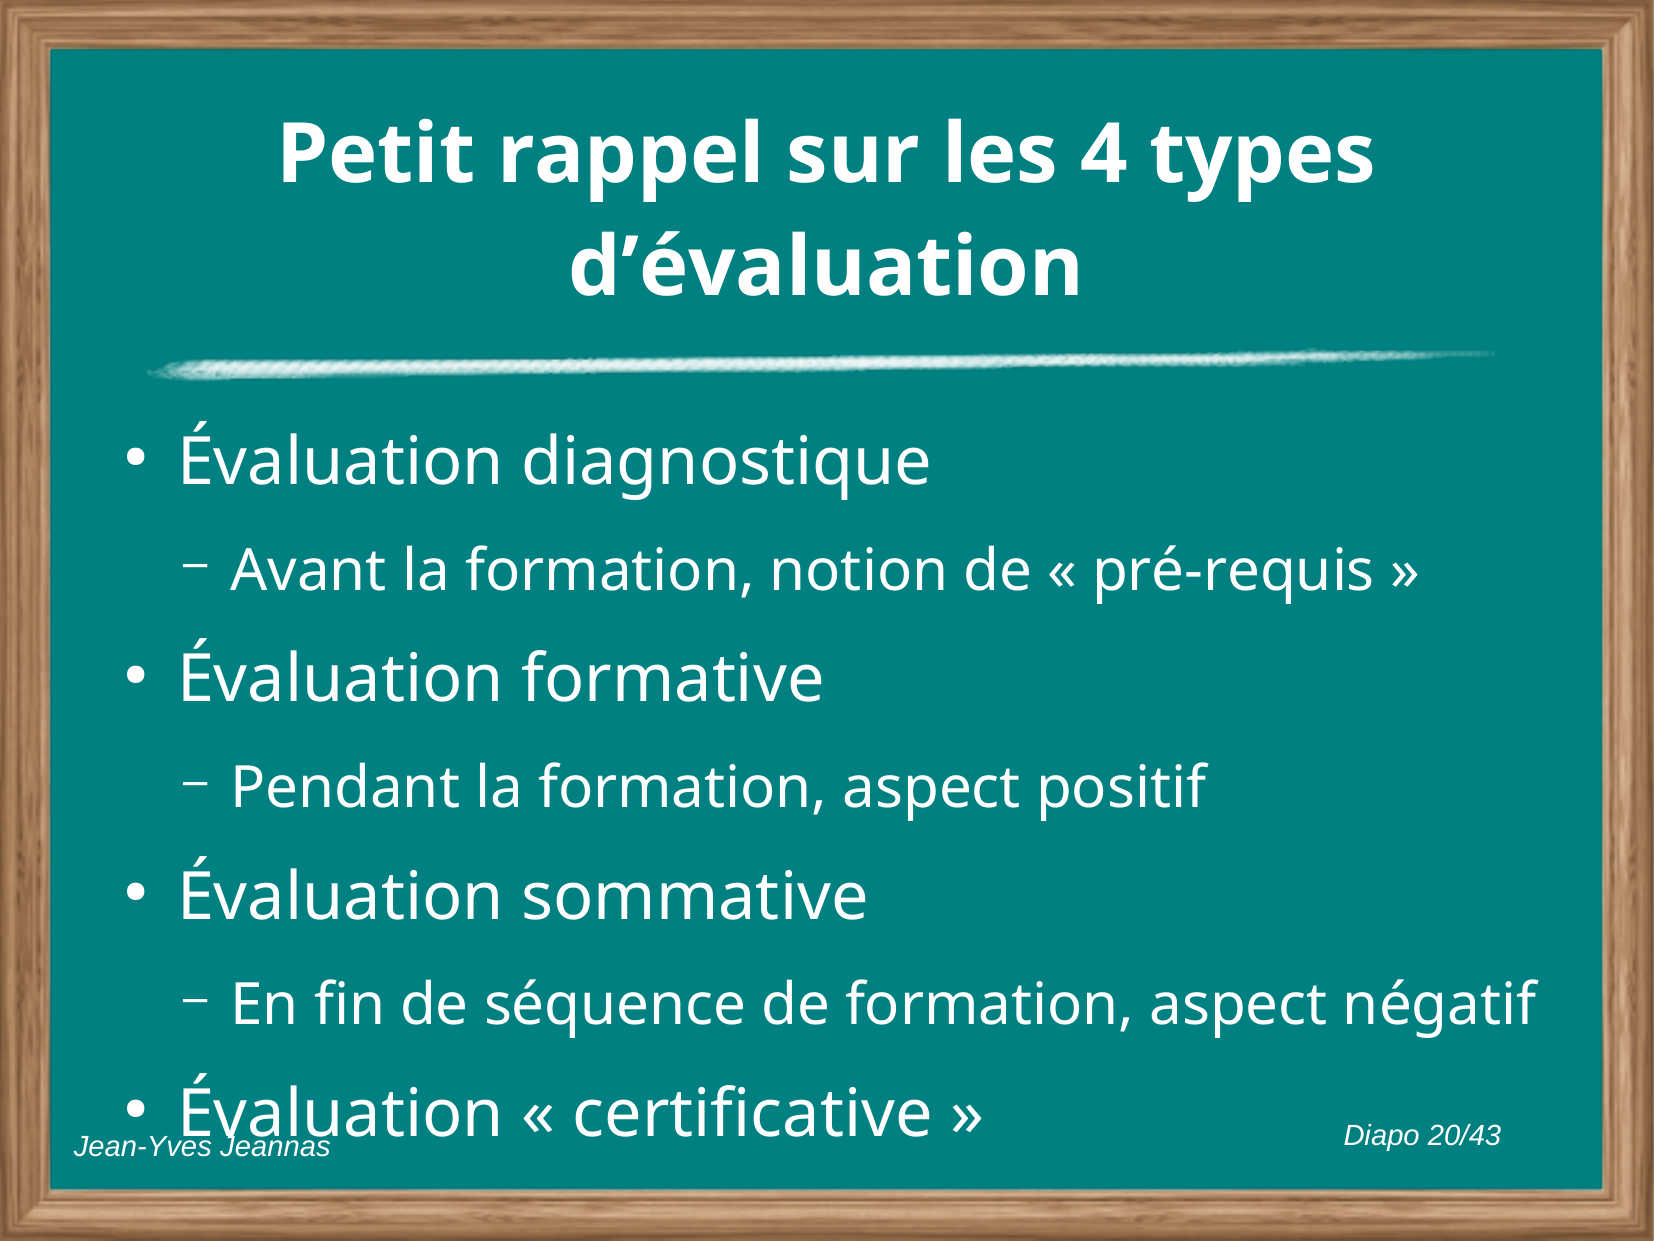

# Petit rappel sur les 4 types d’évaluation
Évaluation diagnostique
Avant la formation, notion de « pré-requis »
Évaluation formative
Pendant la formation, aspect positif
Évaluation sommative
En fin de séquence de formation, aspect négatif
Évaluation « certificative »